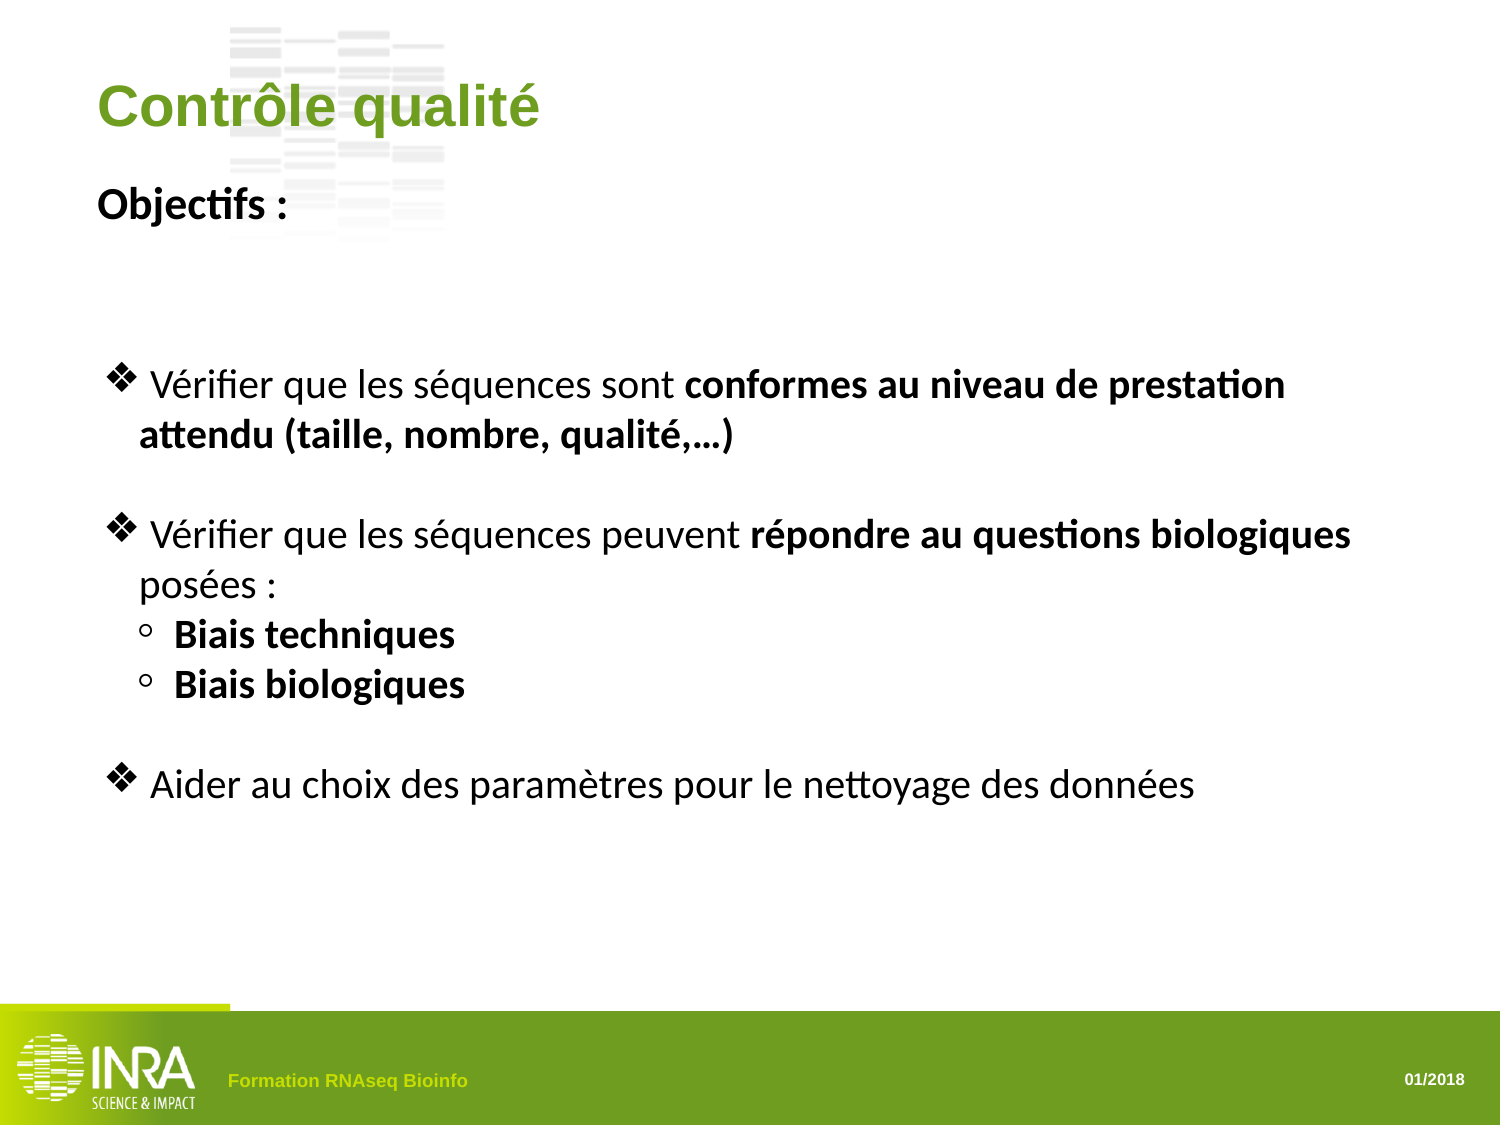

Contrôle qualité
Objectifs :
 Vérifier que les séquences sont conformes au niveau de prestation attendu (taille, nombre, qualité,…)
 Vérifier que les séquences peuvent répondre au questions biologiques posées :
Biais techniques
Biais biologiques
 Aider au choix des paramètres pour le nettoyage des données